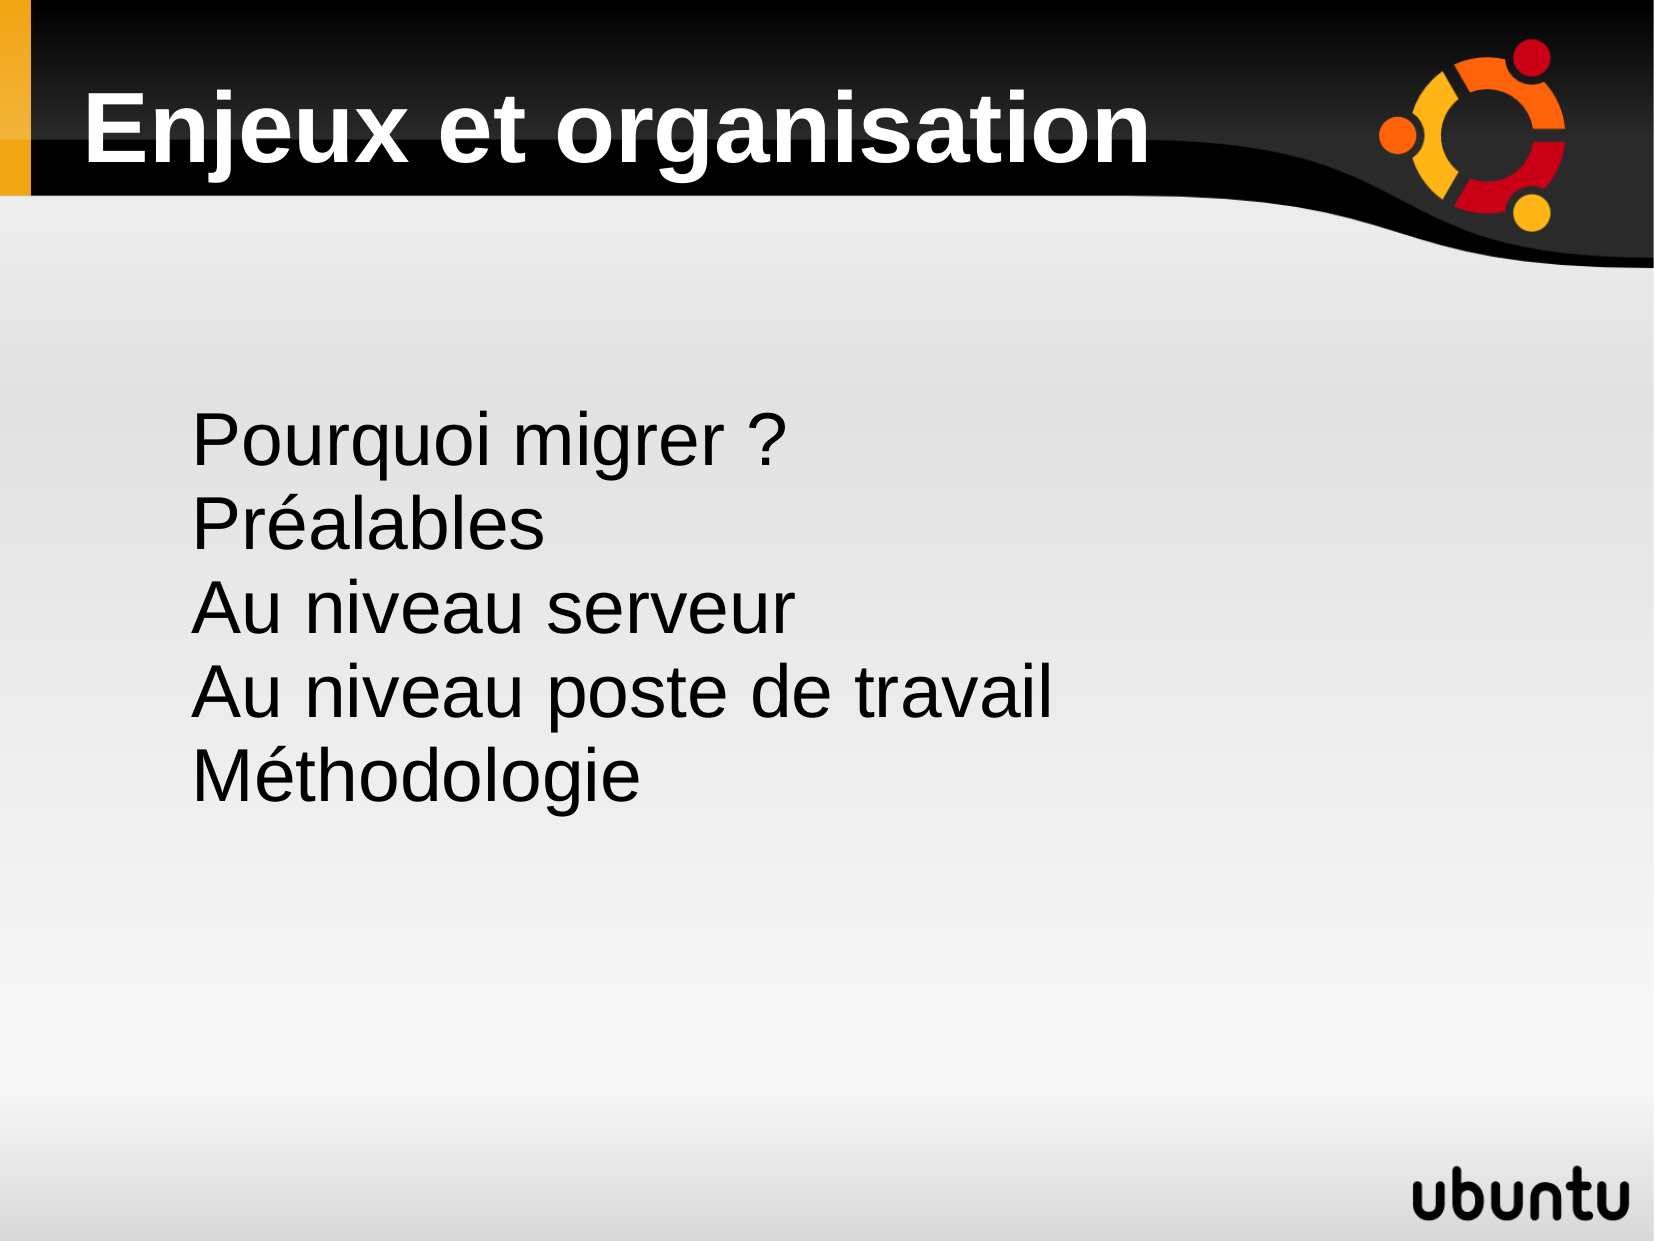

# Enjeux et organisation
Pourquoi migrer ?
Préalables
Au niveau serveur
Au niveau poste de travail
Méthodologie